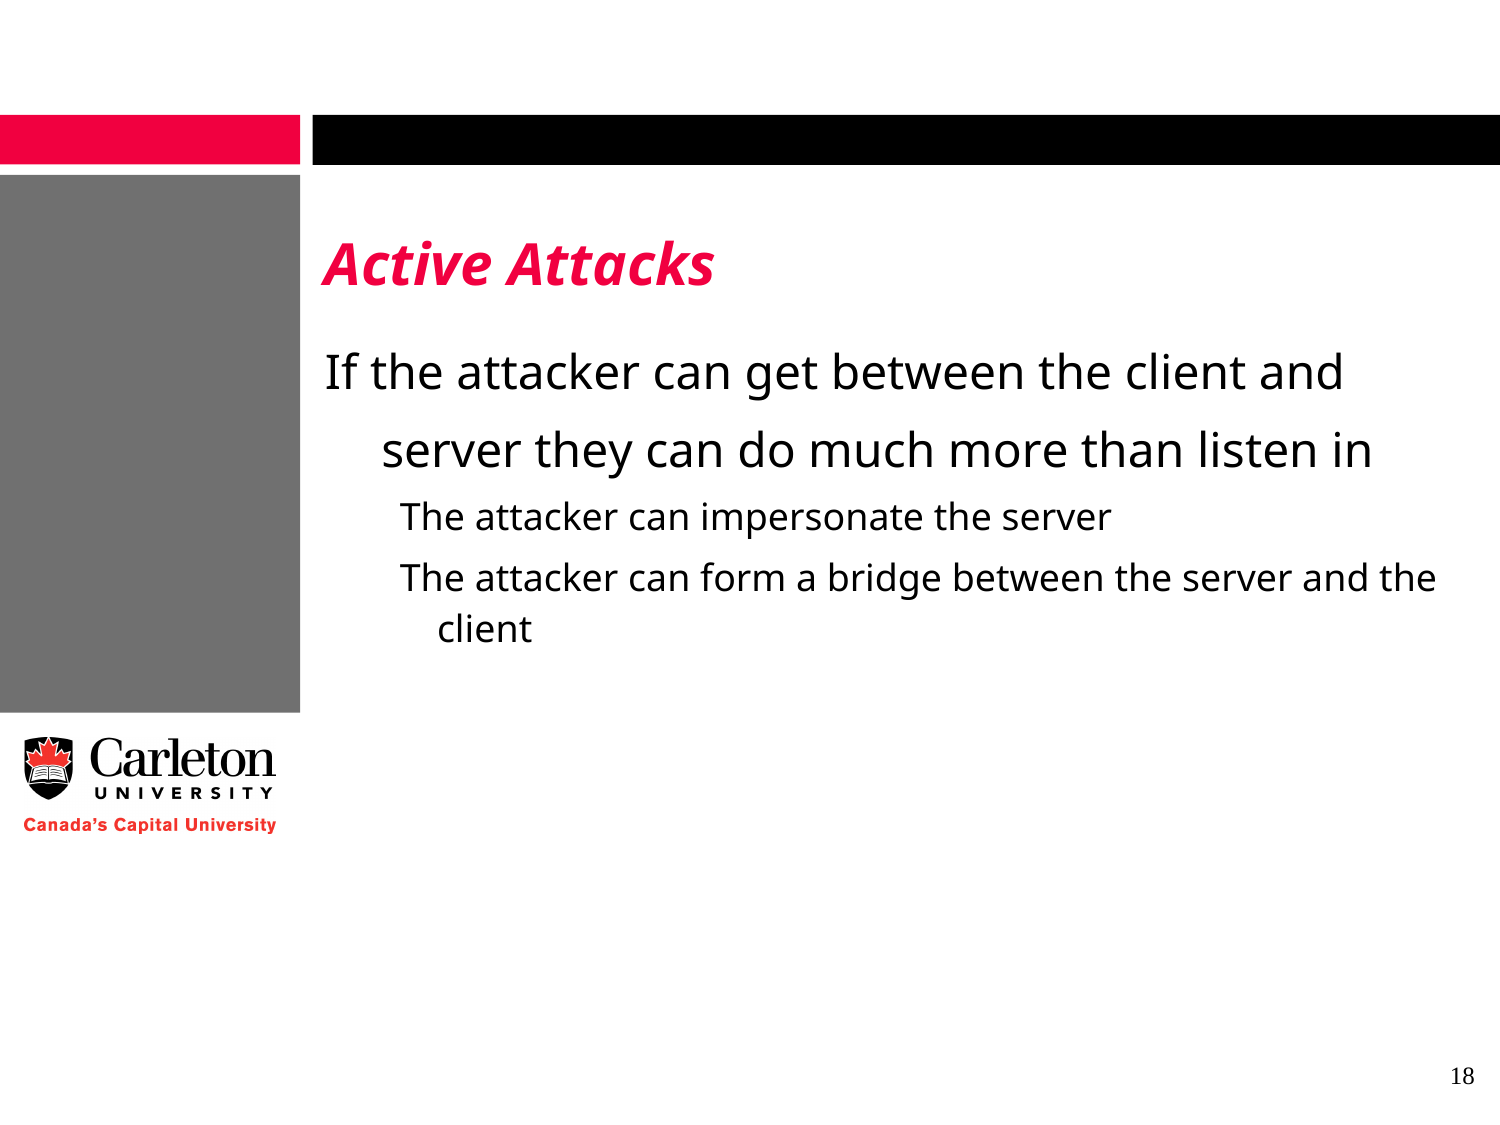

# Active Attacks
If the attacker can get between the client and server they can do much more than listen in
The attacker can impersonate the server
The attacker can form a bridge between the server and the client
18